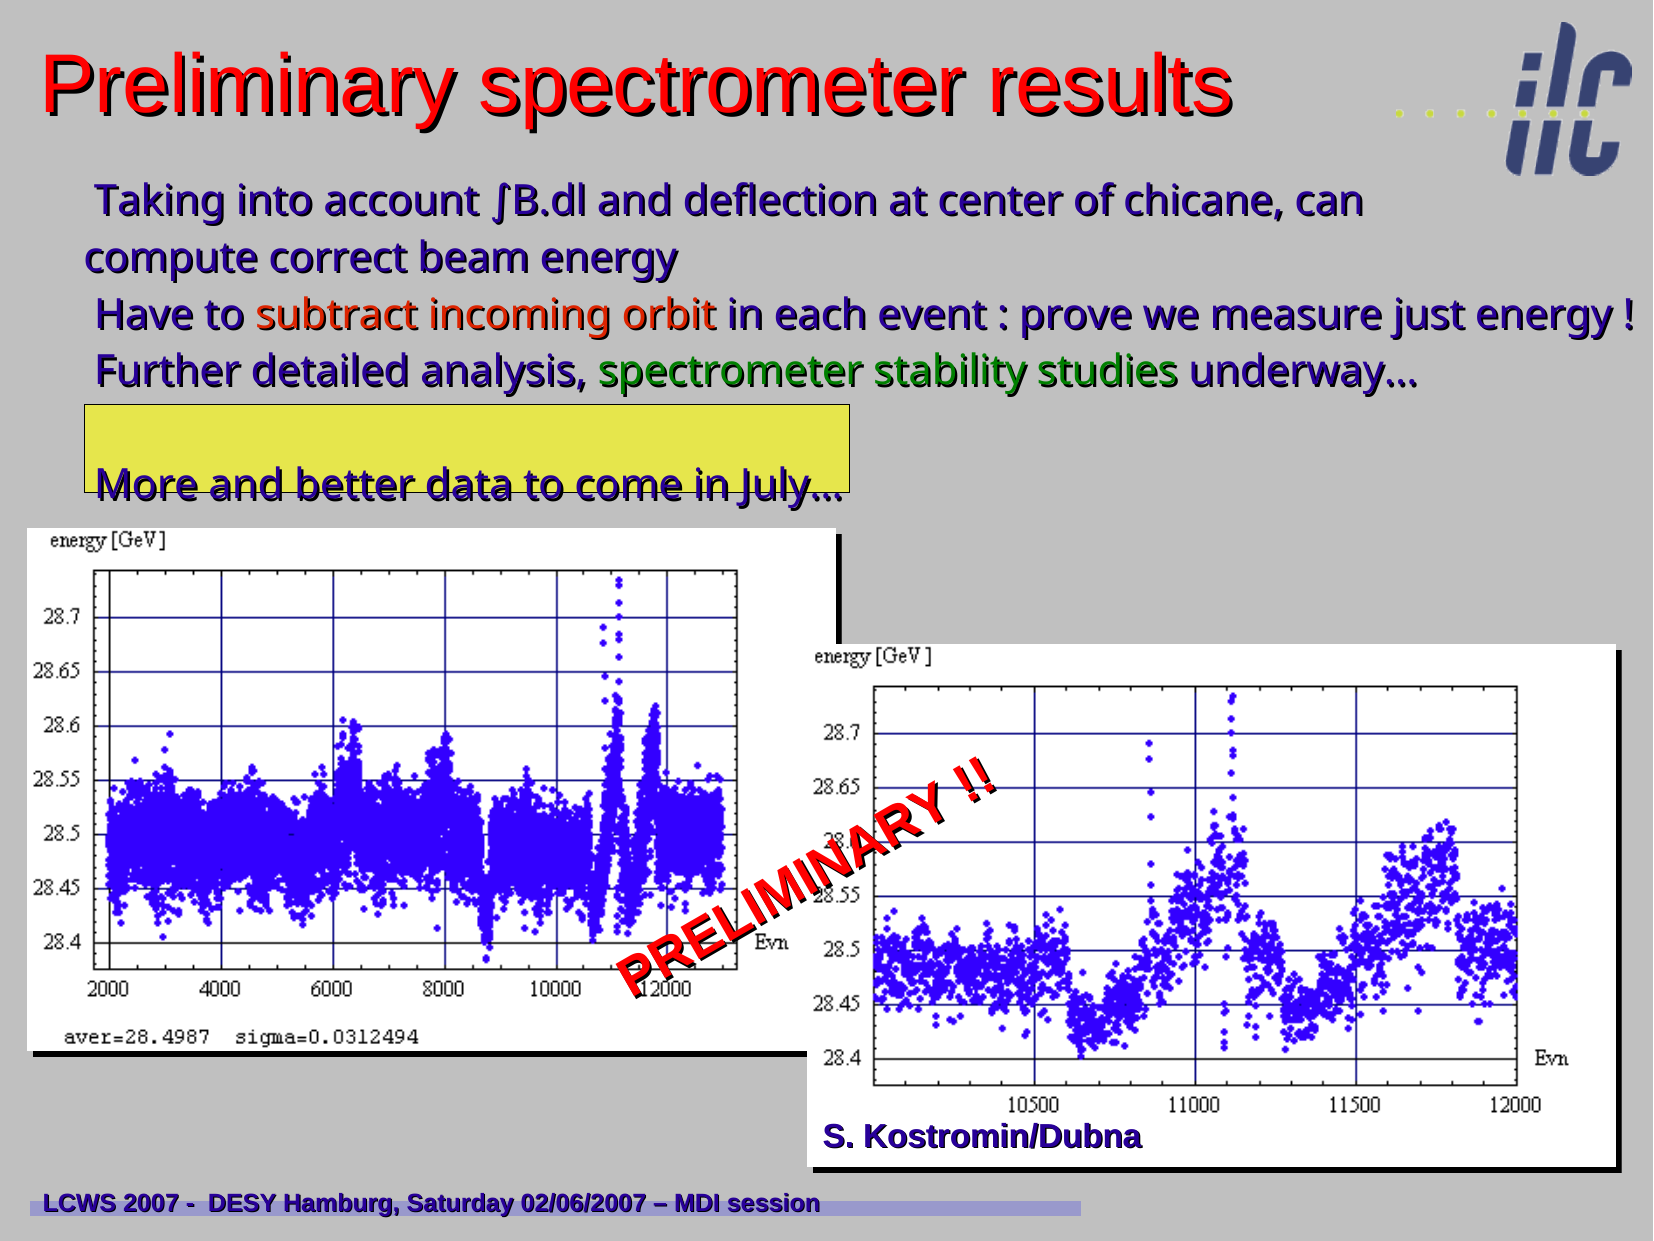

Preliminary spectrometer results
 Taking into account ∫B.dl and deflection at center of chicane, can
compute correct beam energy
 Have to subtract incoming orbit in each event : prove we measure just energy !
 Further detailed analysis, spectrometer stability studies underway...
 More and better data to come in July...
PRELIMINARY !!
S. Kostromin/Dubna
LCWS 2007 - DESY Hamburg, Saturday 02/06/2007 – MDI session